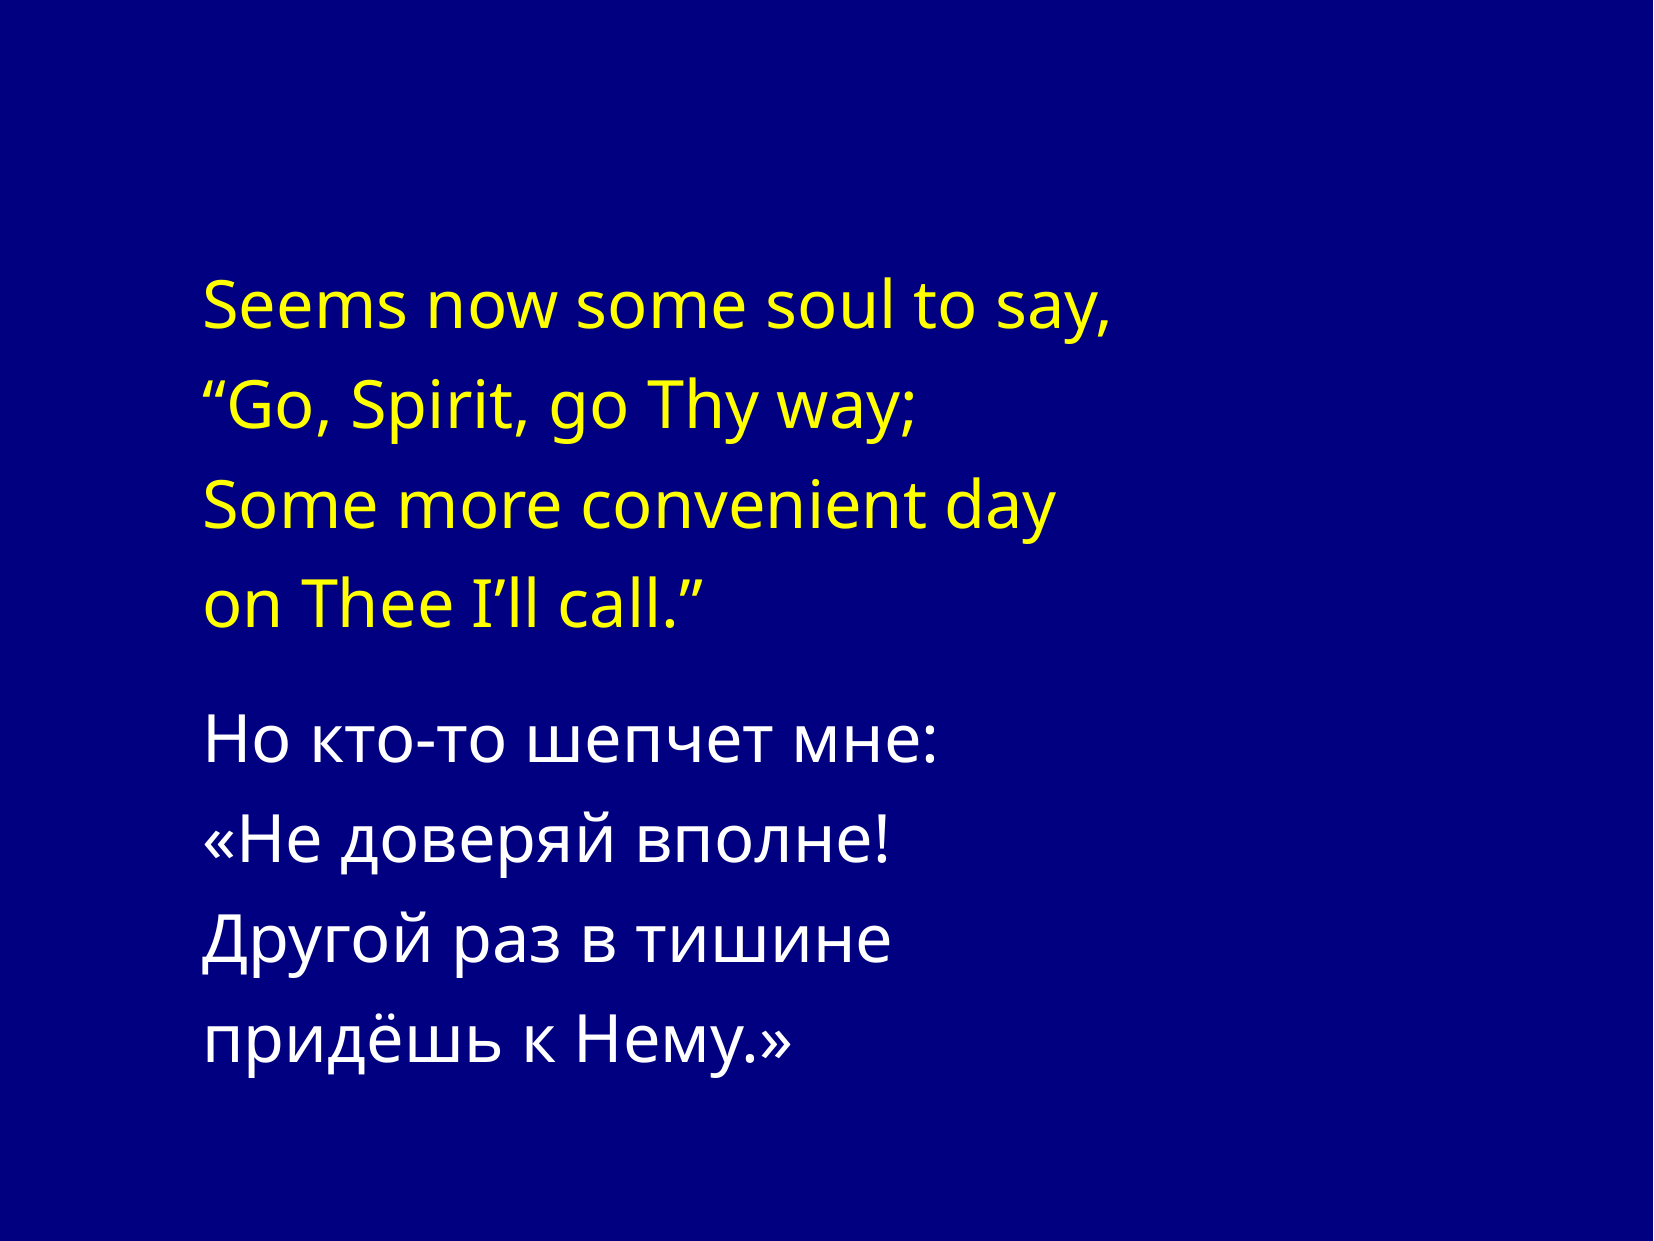

Seems now some soul to say,
	“Go, Spirit, go Thy way;
	Some more convenient day
	on Thee I’ll call.”
	Но кто-то шепчет мне:
	«Не доверяй вполне!
	Другой раз в тишине
	придёшь к Нему.»